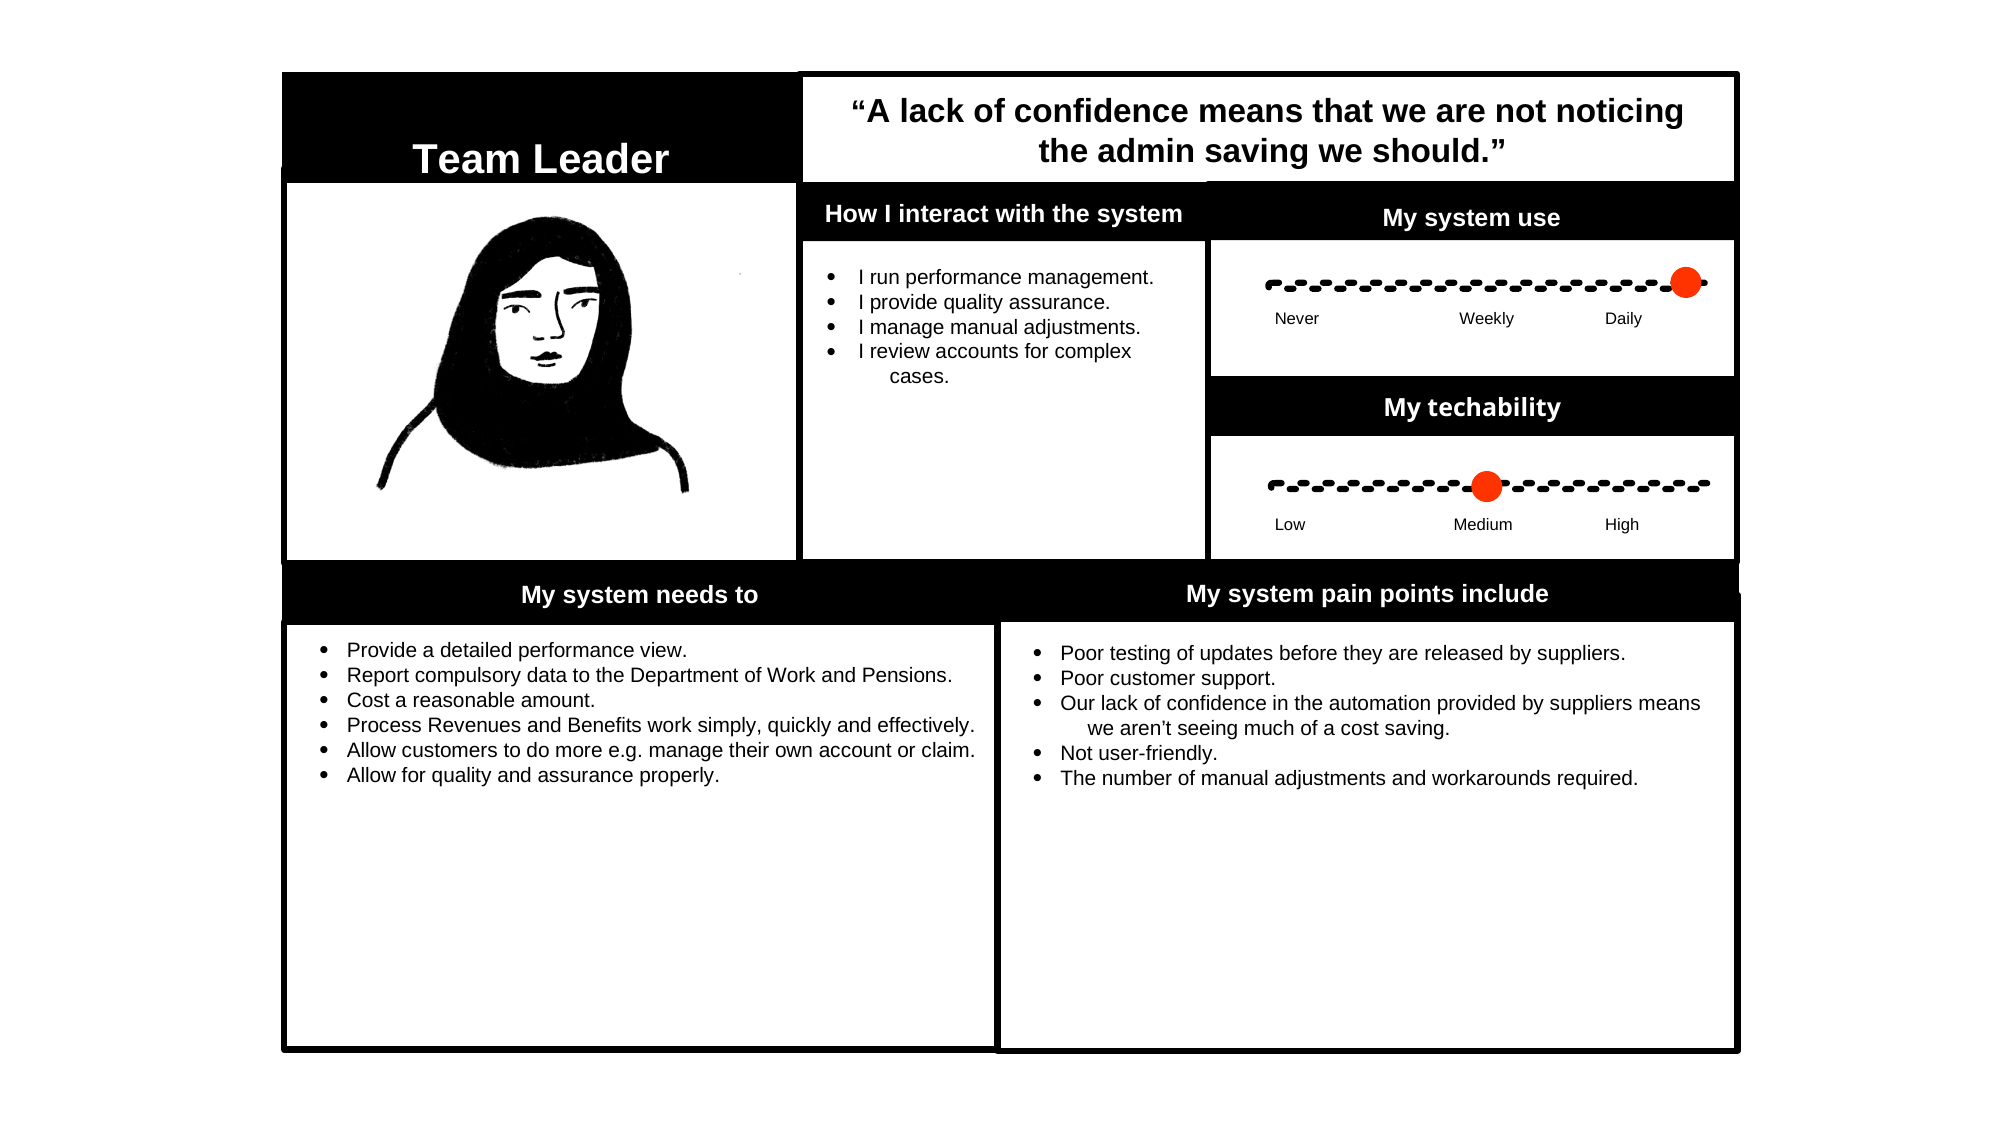

Team Leader
(e.g. Benefits leader)
“A lack of confidence means that we are not noticing
 the admin saving we should.”
How I interact with the system
My system use
I run performance management.
I provide quality assurance.
I manage manual adjustments.
I review accounts for complex cases.
Never
Weekly
Daily
My techability
Low
Medium
High
My system pain points include
My system needs to
Poor testing of updates before they are released by suppliers.
Poor customer support.
Our lack of confidence in the automation provided by suppliers means we aren’t seeing much of a cost saving.
Not user-friendly.
The number of manual adjustments and workarounds required.
Provide a detailed performance view.
Report compulsory data to the Department of Work and Pensions.
Cost a reasonable amount.
Process Revenues and Benefits work simply, quickly and effectively.
Allow customers to do more e.g. manage their own account or claim.
Allow for quality and assurance properly.